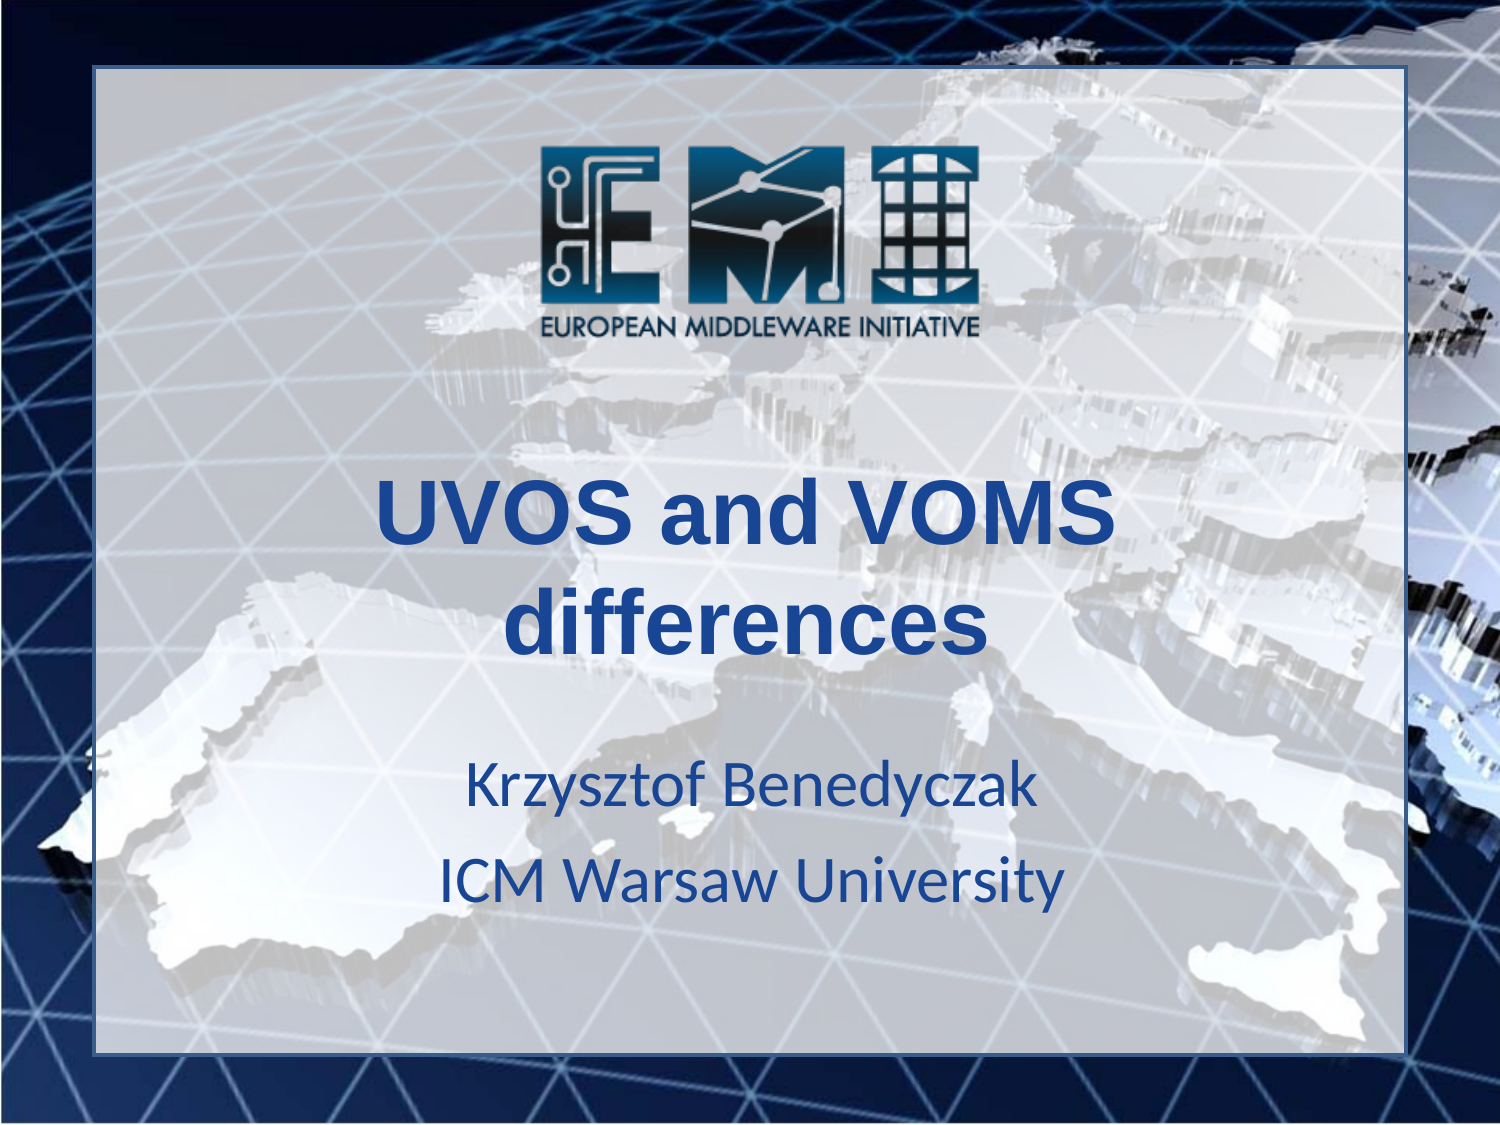

# UVOS and VOMS differences
Krzysztof Benedyczak
ICM Warsaw University